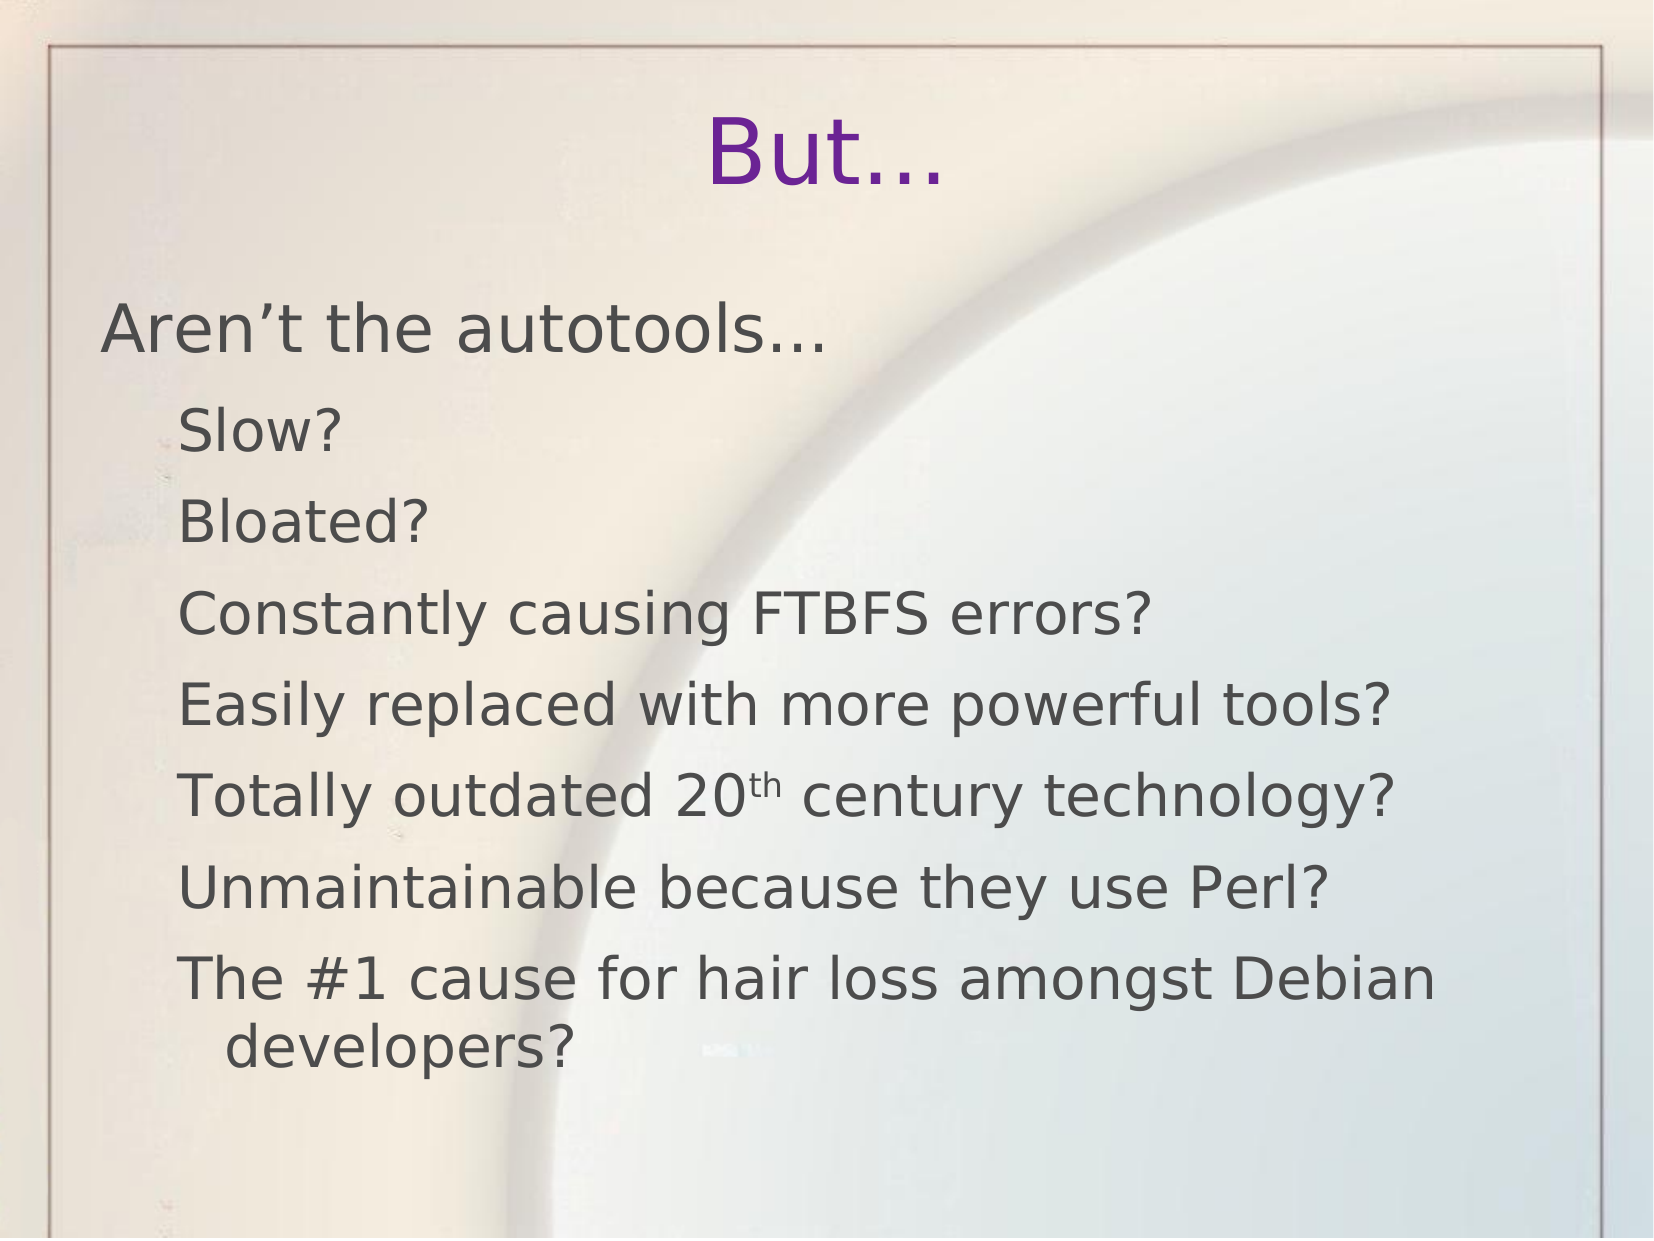

# But...
Aren’t the autotools...
Slow?
Bloated?
Constantly causing FTBFS errors?
Easily replaced with more powerful tools?
Totally outdated 20th century technology?
Unmaintainable because they use Perl?
The #1 cause for hair loss amongst Debian developers?